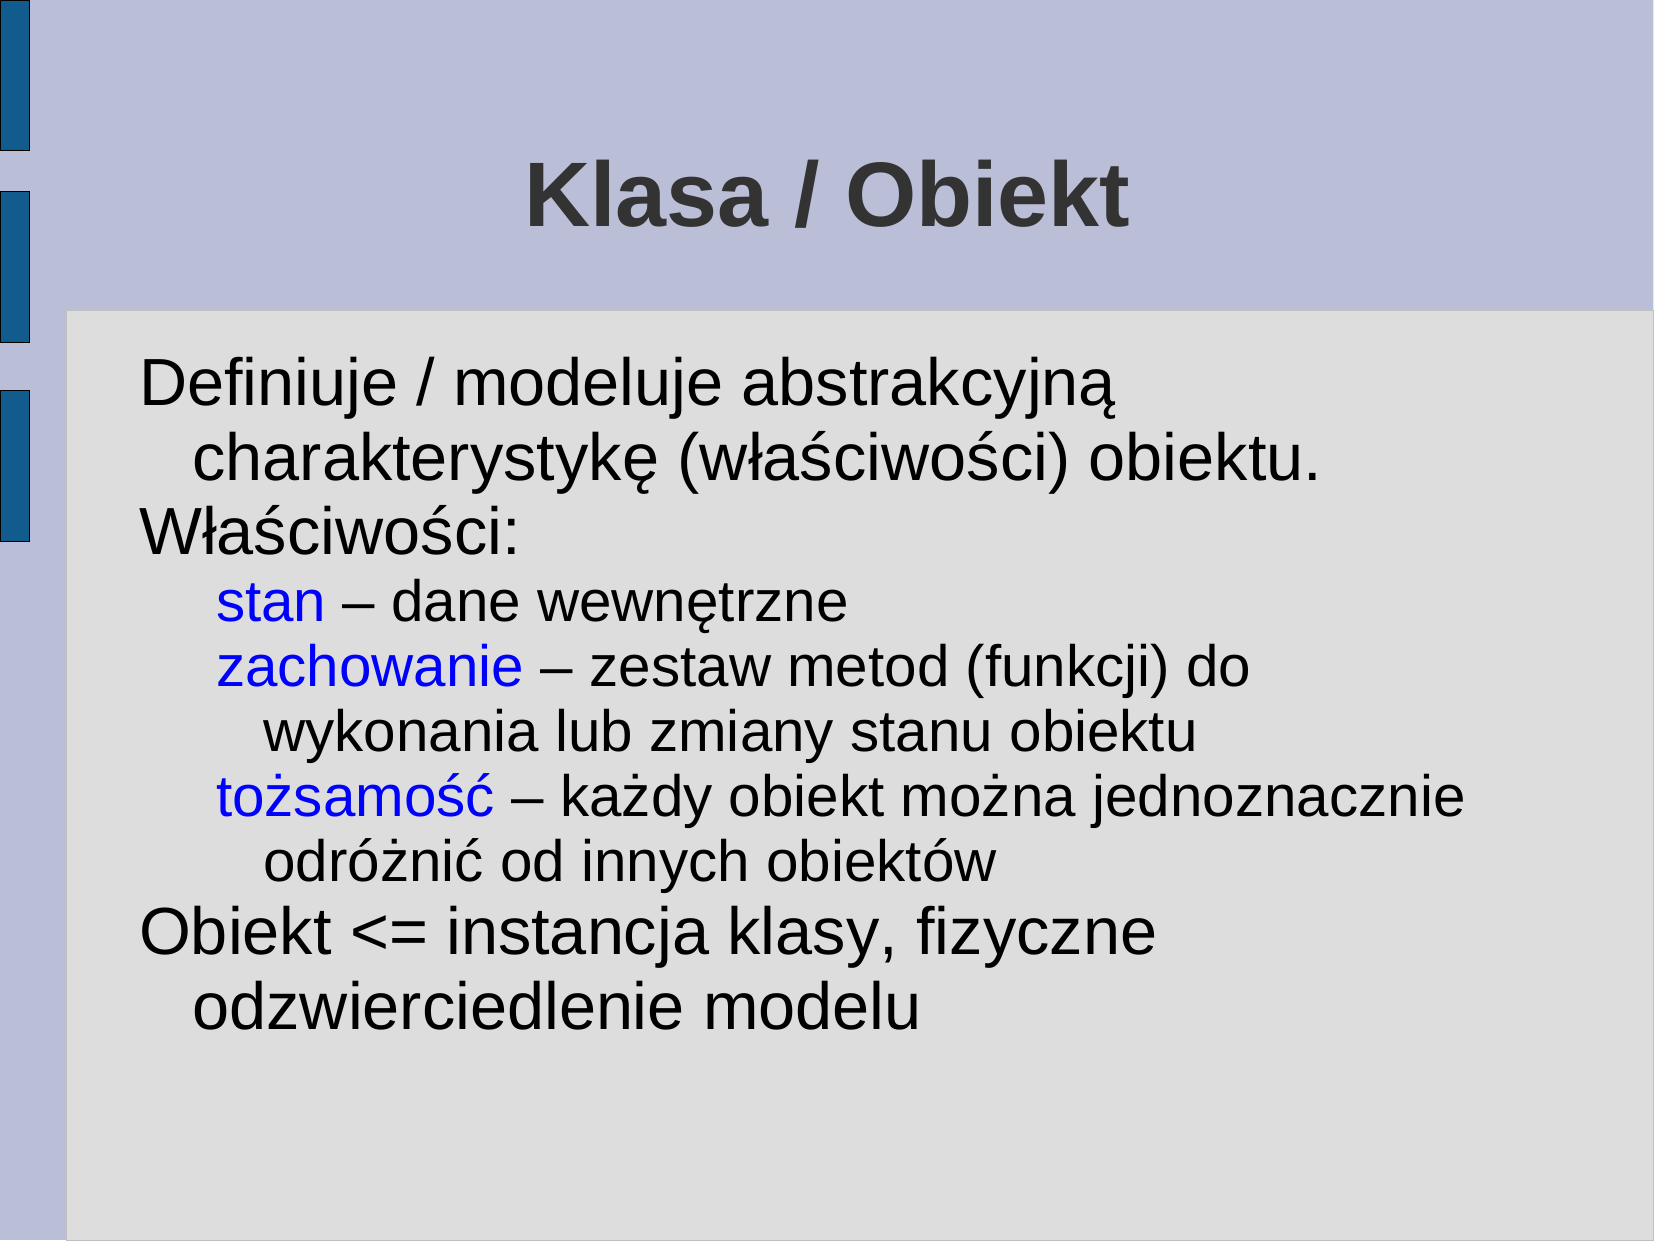

# Klasa / Obiekt
Definiuje / modeluje abstrakcyjną charakterystykę (właściwości) obiektu.
Właściwości:
stan – dane wewnętrzne
zachowanie – zestaw metod (funkcji) do wykonania lub zmiany stanu obiektu
tożsamość – każdy obiekt można jednoznacznie odróżnić od innych obiektów
Obiekt <= instancja klasy, fizyczne odzwierciedlenie modelu